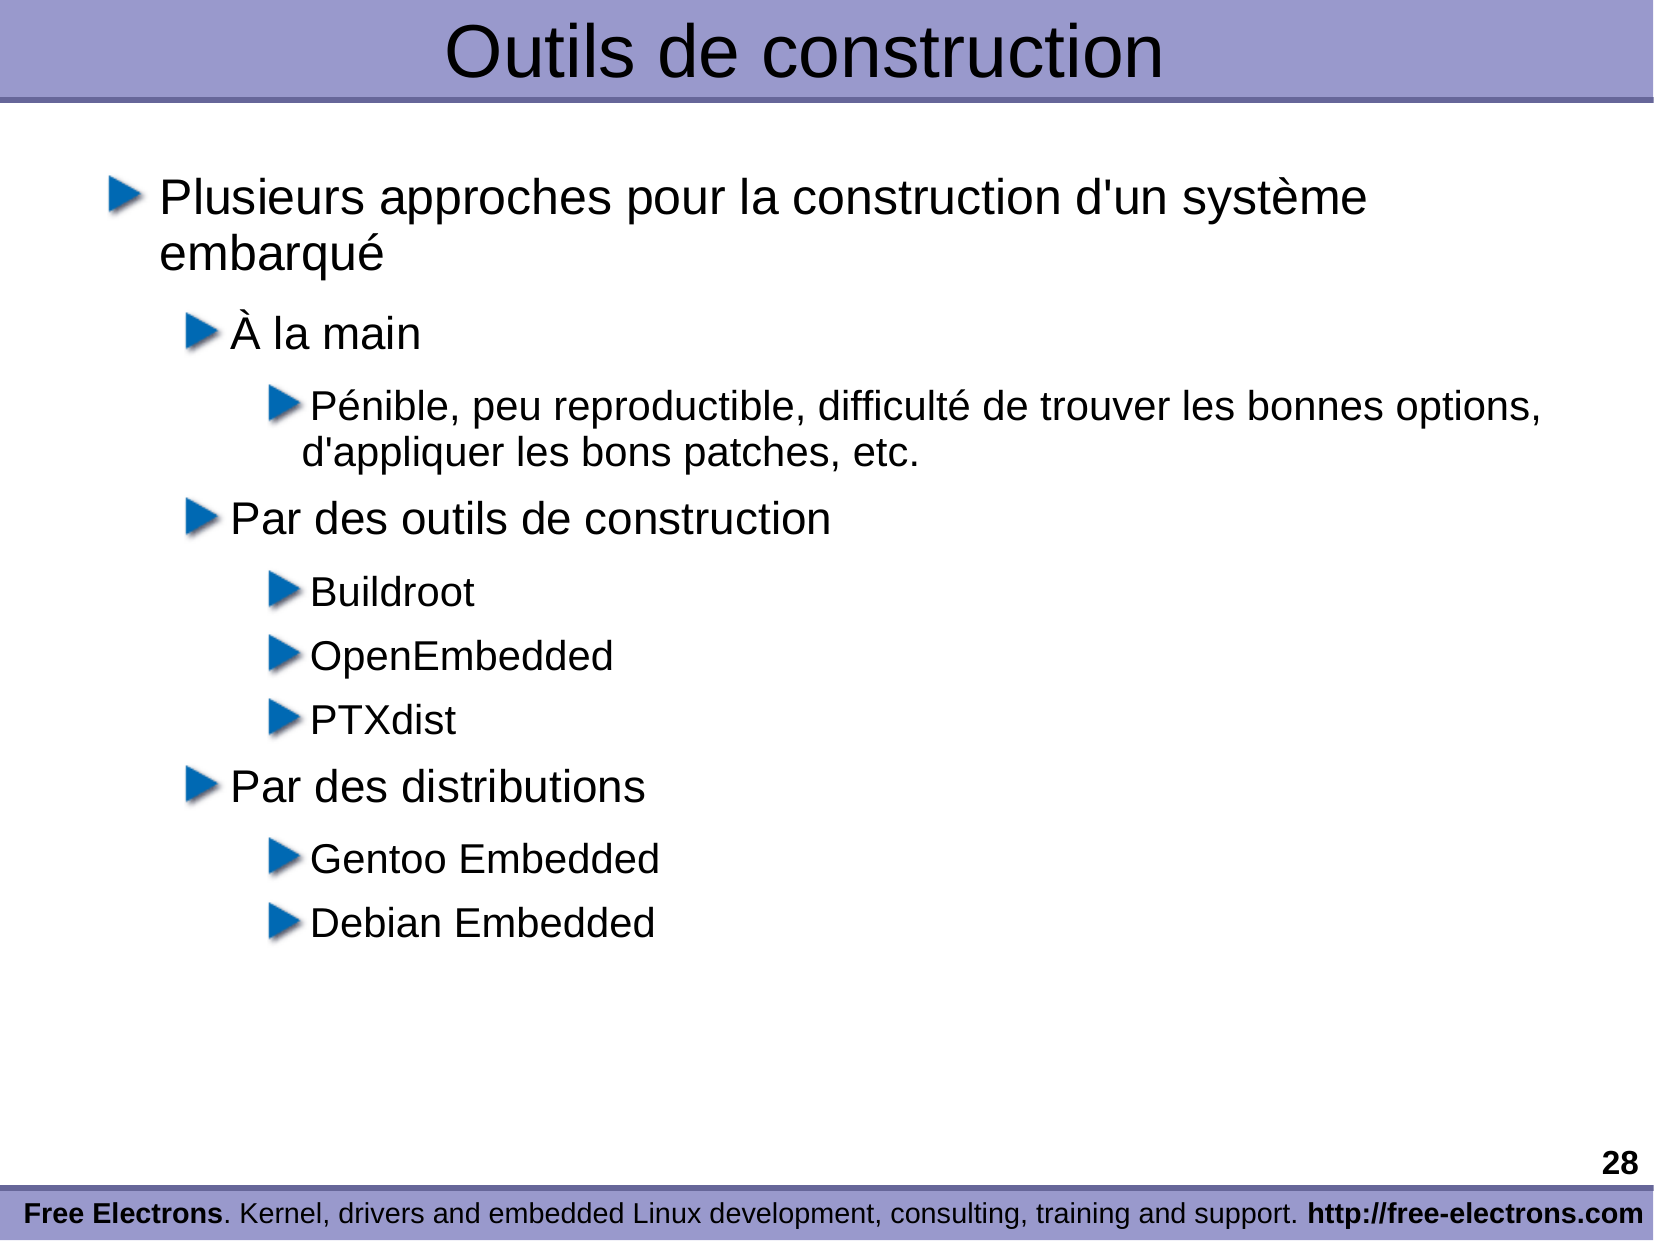

# Outils de construction
Plusieurs approches pour la construction d'un système embarqué
À la main
Pénible, peu reproductible, difficulté de trouver les bonnes options, d'appliquer les bons patches, etc.
Par des outils de construction
Buildroot
OpenEmbedded
PTXdist
Par des distributions
Gentoo Embedded
Debian Embedded